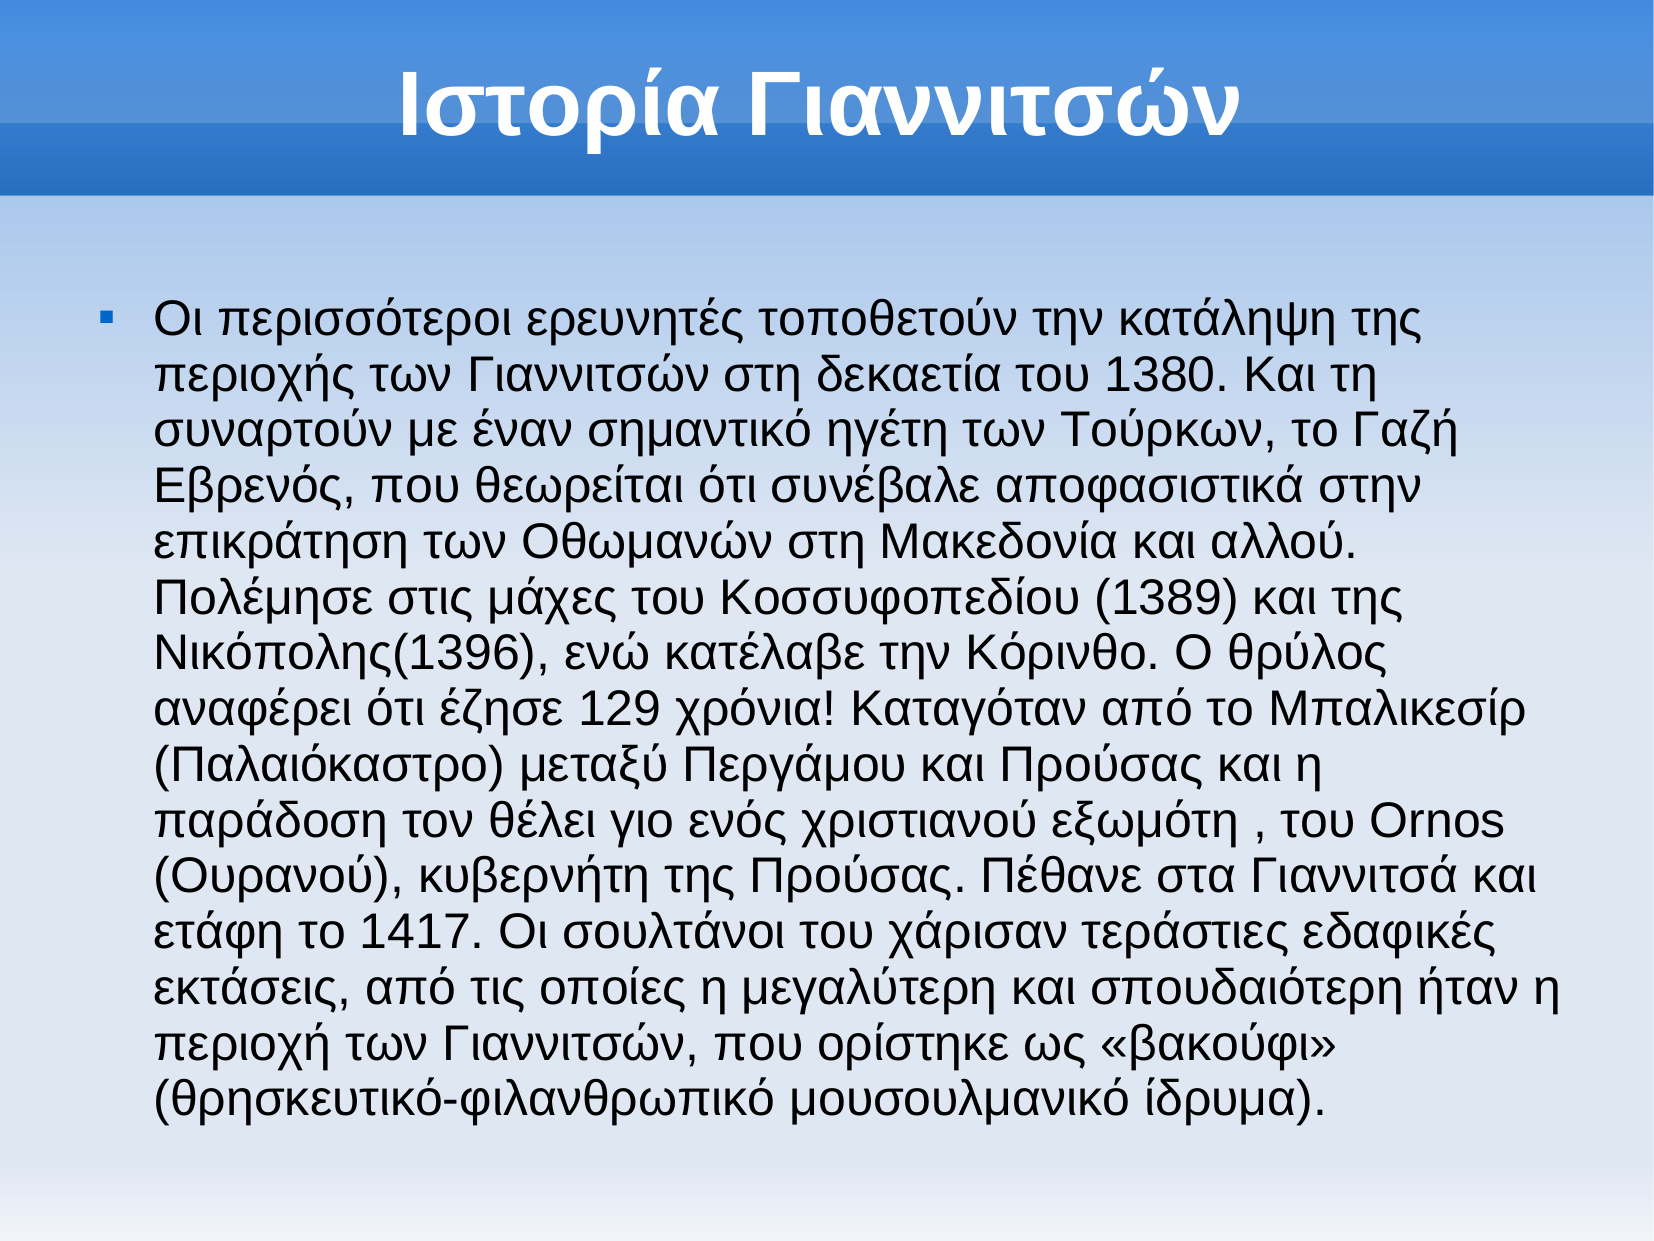

# Ιστορία Γιαννιτσών
Οι περισσότεροι ερευνητές τοποθετούν την κατάληψη της περιοχής των Γιαννιτσών στη δεκαετία του 1380. Και τη συναρτούν με έναν σημαντικό ηγέτη των Τούρκων, το Γαζή Εβρενός, που θεωρείται ότι συνέβαλε αποφασιστικά στην επικράτηση των Οθωμανών στη Μακεδονία και αλλού. Πολέμησε στις μάχες του Κοσσυφοπεδίου (1389) και της Νικόπολης(1396), ενώ κατέλαβε την Κόρινθο. Ο θρύλος αναφέρει ότι έζησε 129 χρόνια! Καταγόταν από το Μπαλικεσίρ (Παλαιόκαστρο) μεταξύ Περγάμου και Προύσας και η παράδοση τον θέλει γιο ενός χριστιανού εξωμότη , του Ornos (Ουρανού), κυβερνήτη της Προύσας. Πέθανε στα Γιαννιτσά και ετάφη το 1417. Οι σουλτάνοι του χάρισαν τεράστιες εδαφικές εκτάσεις, από τις οποίες η μεγαλύτερη και σπουδαιότερη ήταν η περιοχή των Γιαννιτσών, που ορίστηκε ως «βακούφι» (θρησκευτικό-φιλανθρωπικό μουσουλμανικό ίδρυμα).